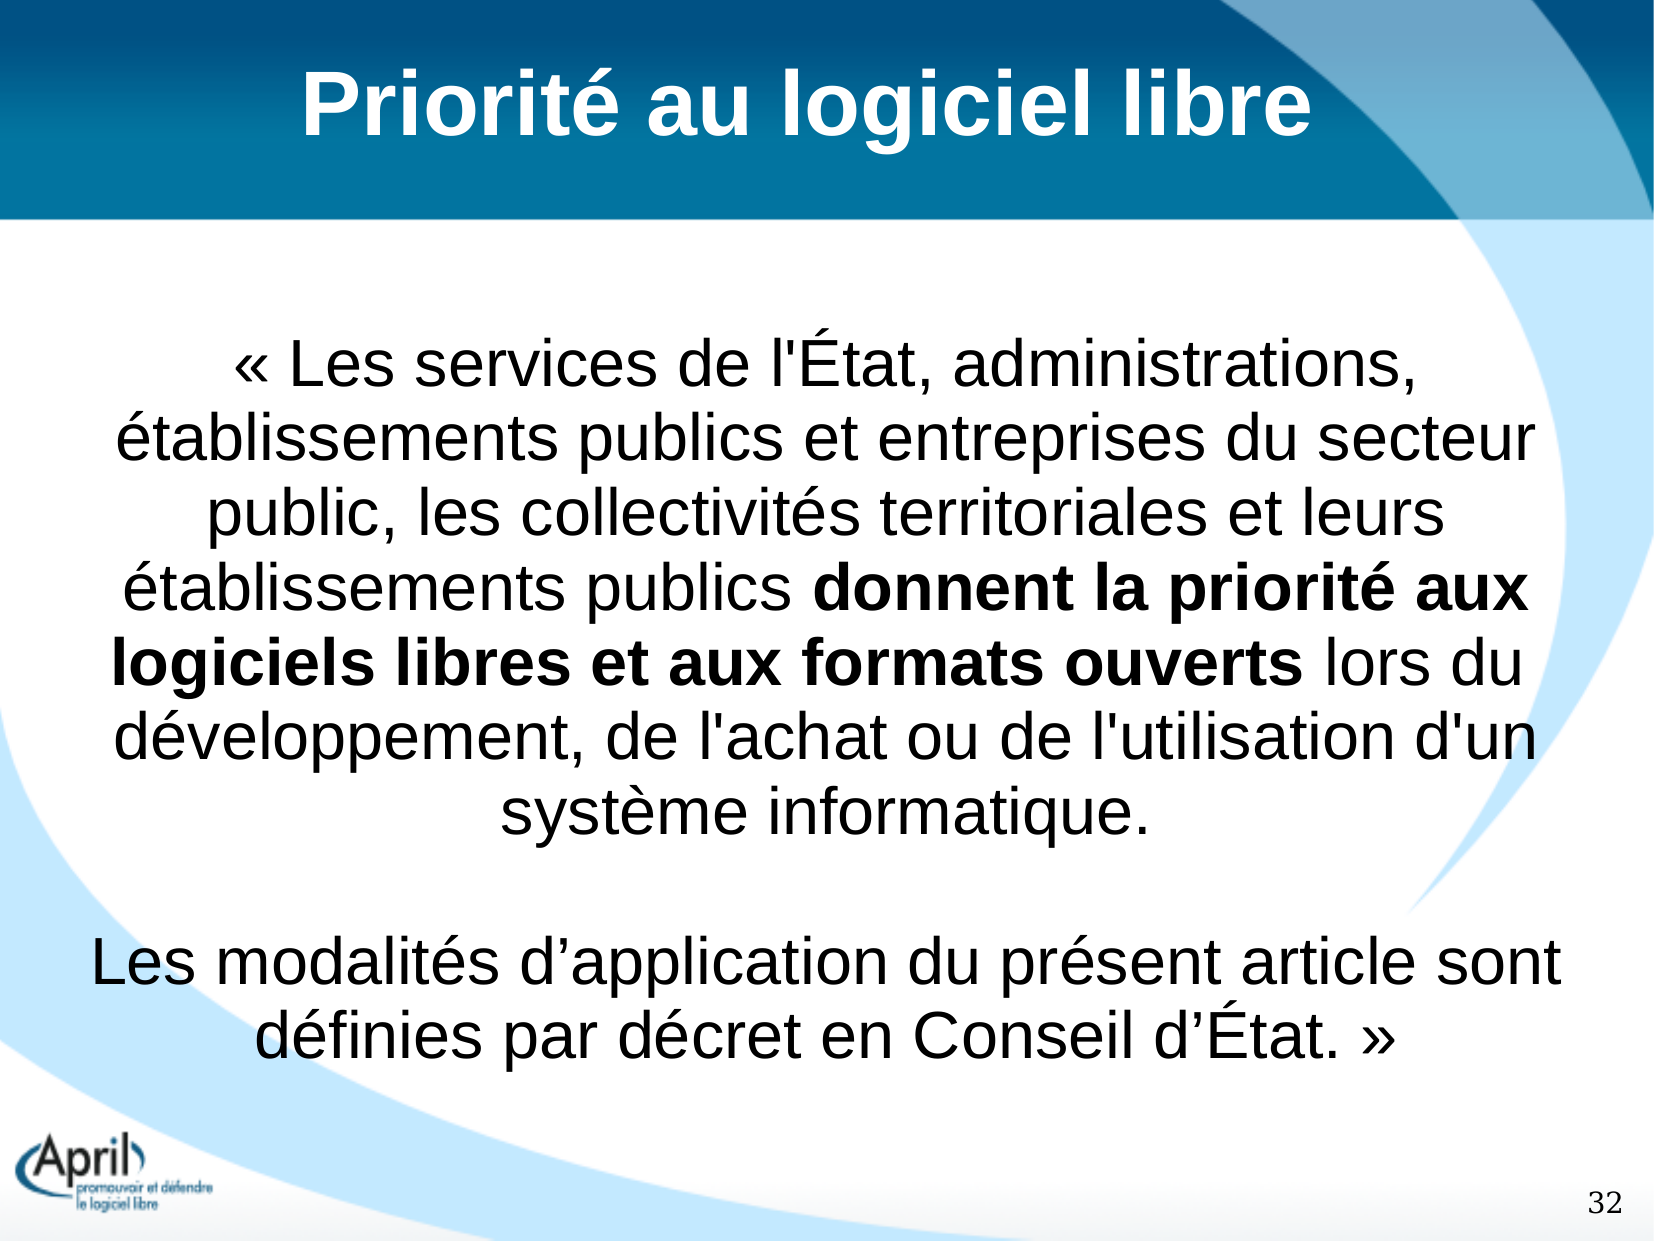

# Priorité au logiciel libre
« Les services de l'État, administrations, établissements publics et entreprises du secteur public, les collectivités territoriales et leurs établissements publics donnent la priorité aux logiciels libres et aux formats ouverts lors du développement, de l'achat ou de l'utilisation d'un système informatique.
Les modalités d’application du présent article sont définies par décret en Conseil d’État. »
32